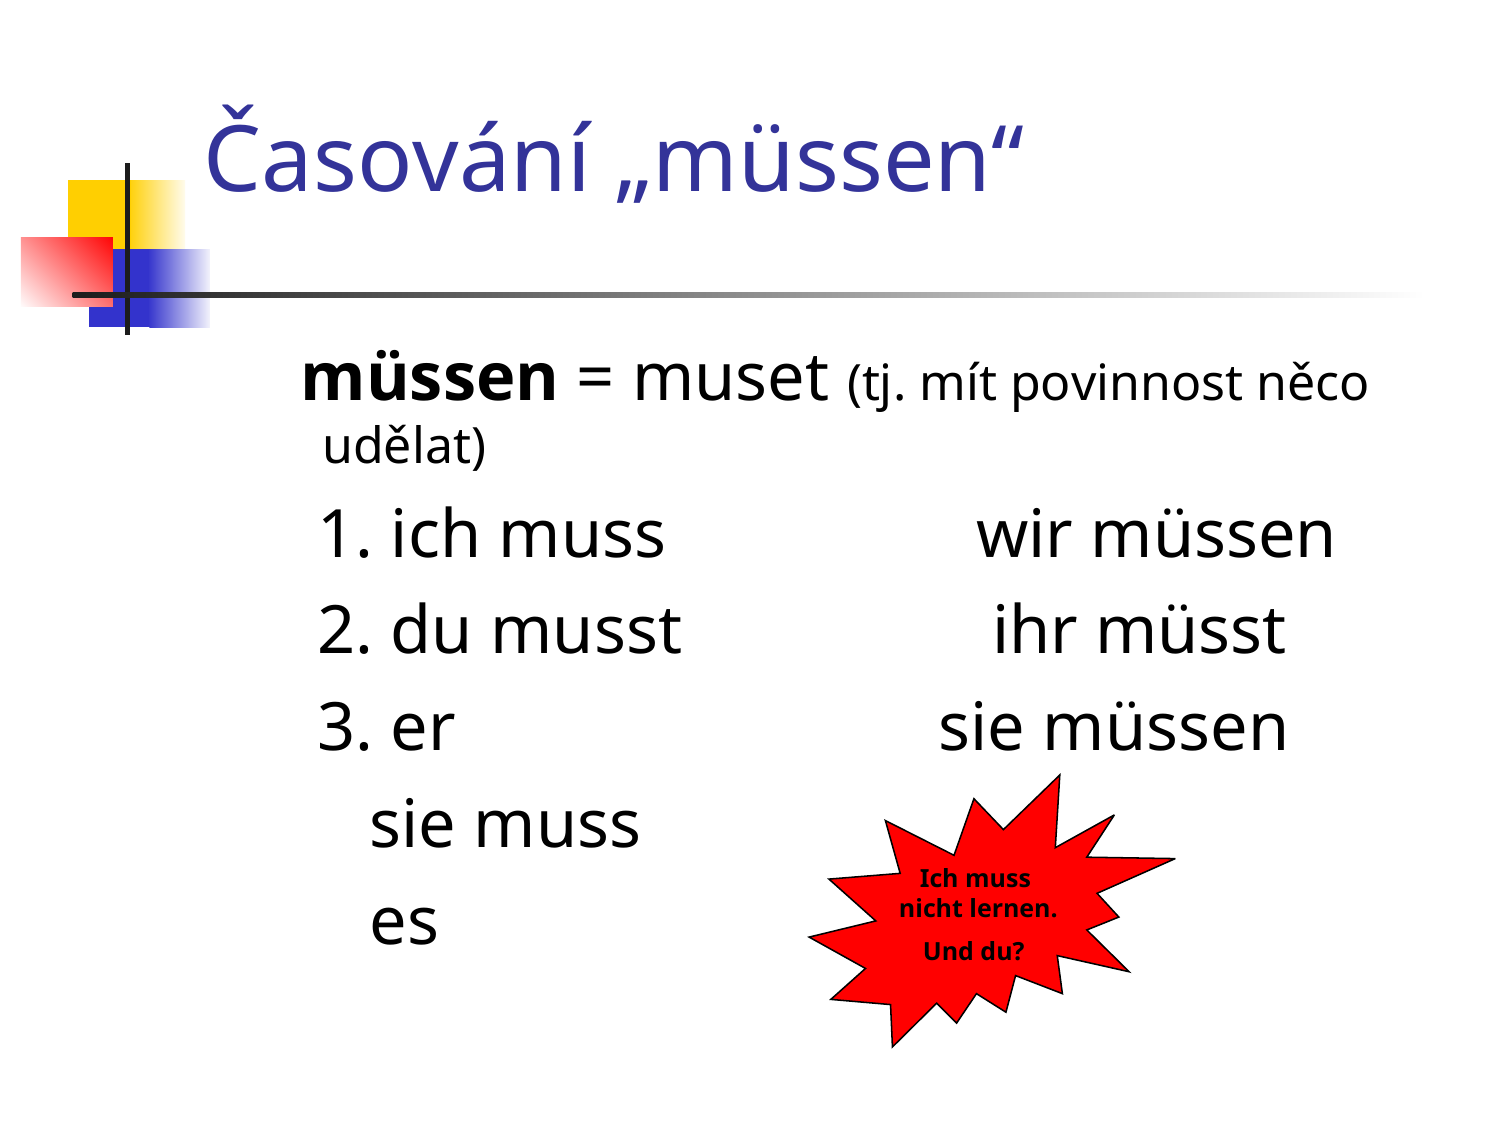

# Časování „müssen“
 müssen = muset (tj. mít povinnost něco udělat)
 1. ich muss wir müssen
 2. du musst ihr müsst
 3. er sie müssen
 sie muss
 es
Ich muss
nicht lernen.
Und du?